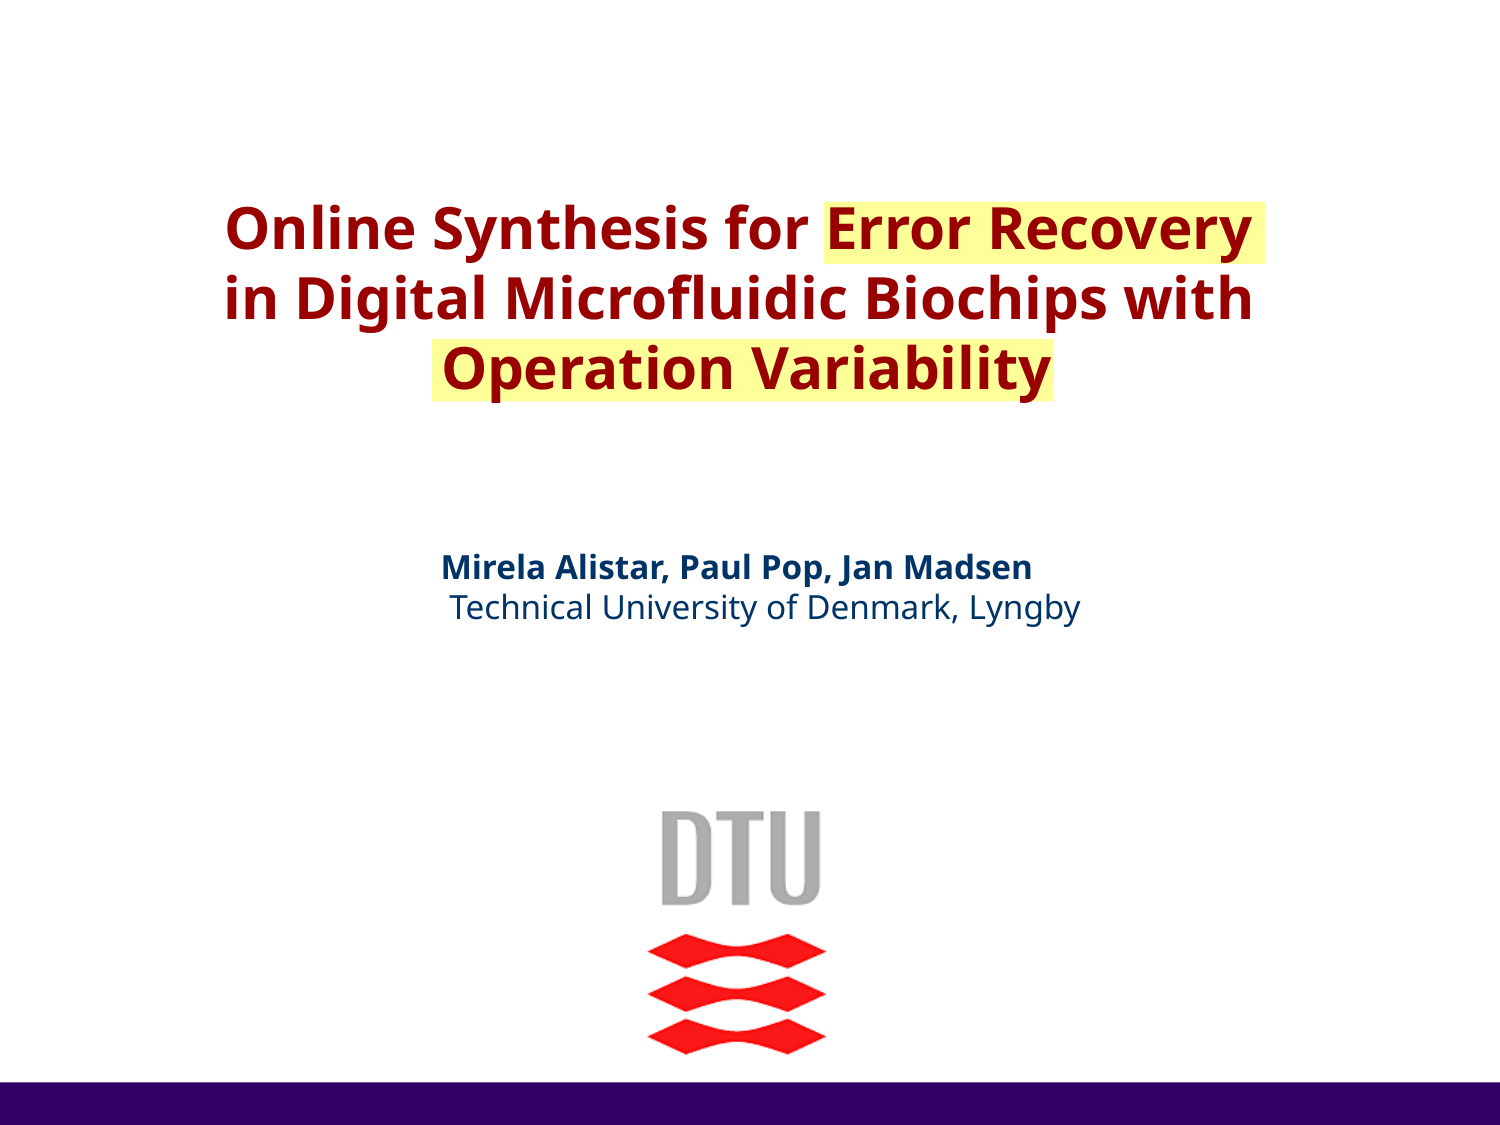

# Online Synthesis for Error Recovery in Digital Microfluidic Biochips with Operation Variability
Mirela Alistar, Paul Pop, Jan Madsen
Technical University of Denmark, Lyngby